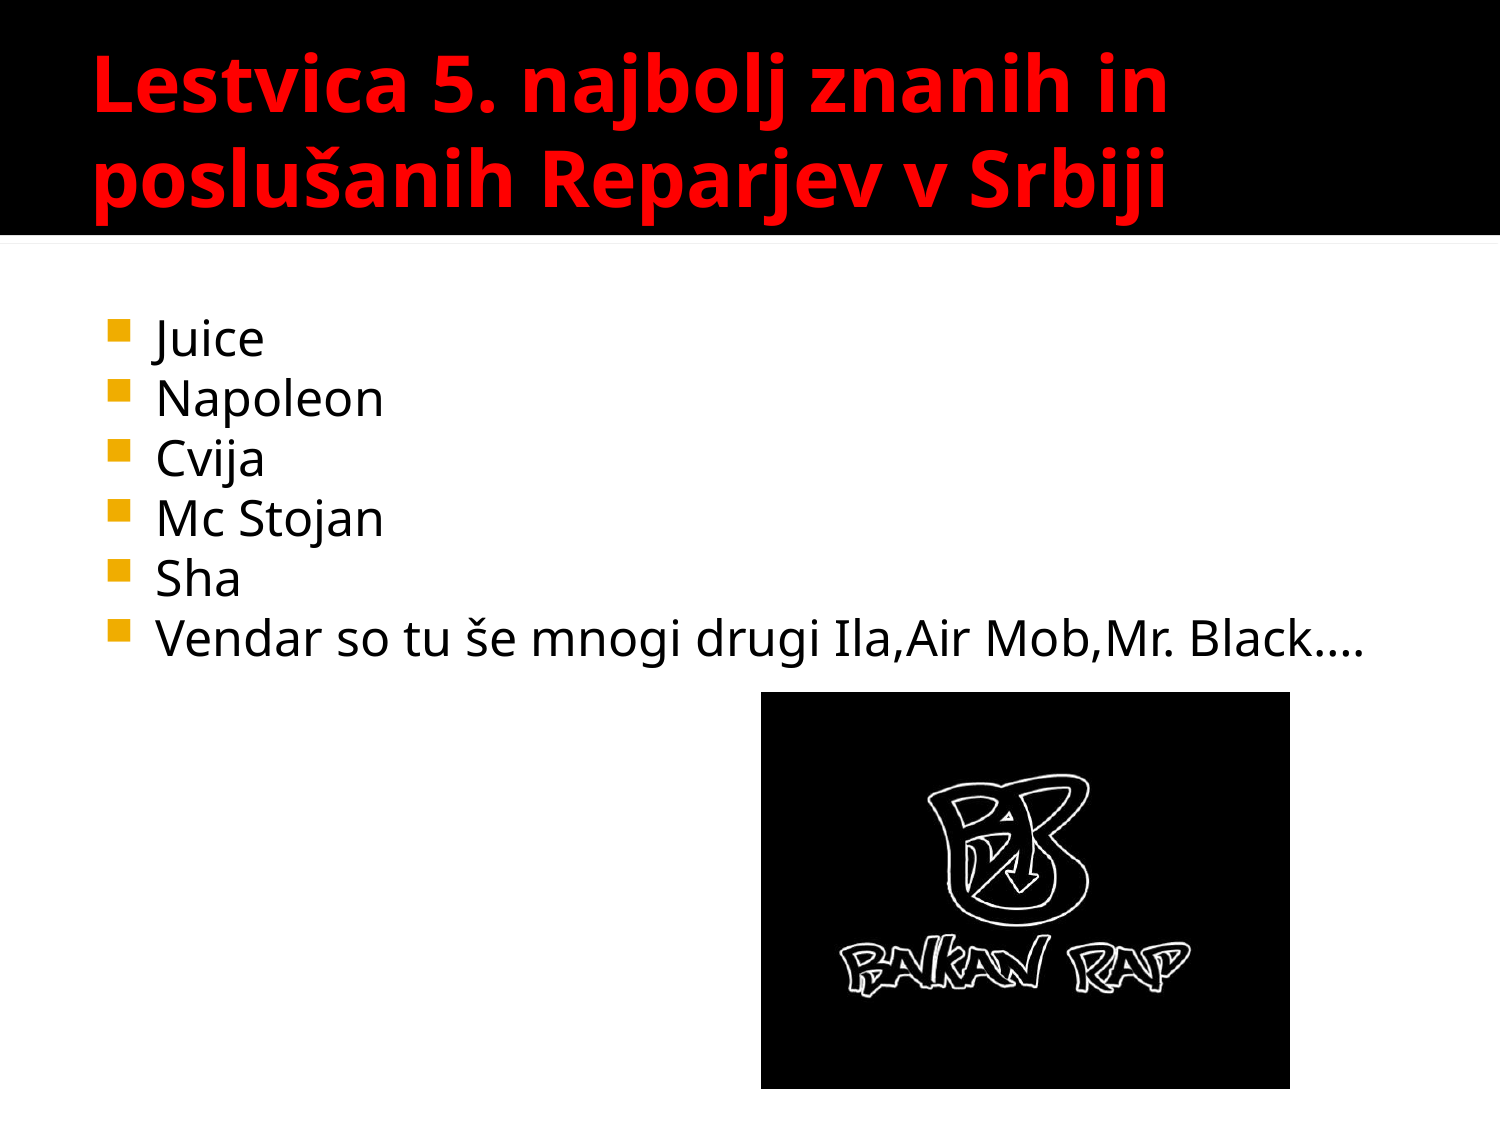

# Lestvica 5. najbolj znanih in poslušanih Reparjev v Srbiji
Juice
Napoleon
Cvija
Mc Stojan
Sha
Vendar so tu še mnogi drugi Ila,Air Mob,Mr. Black….